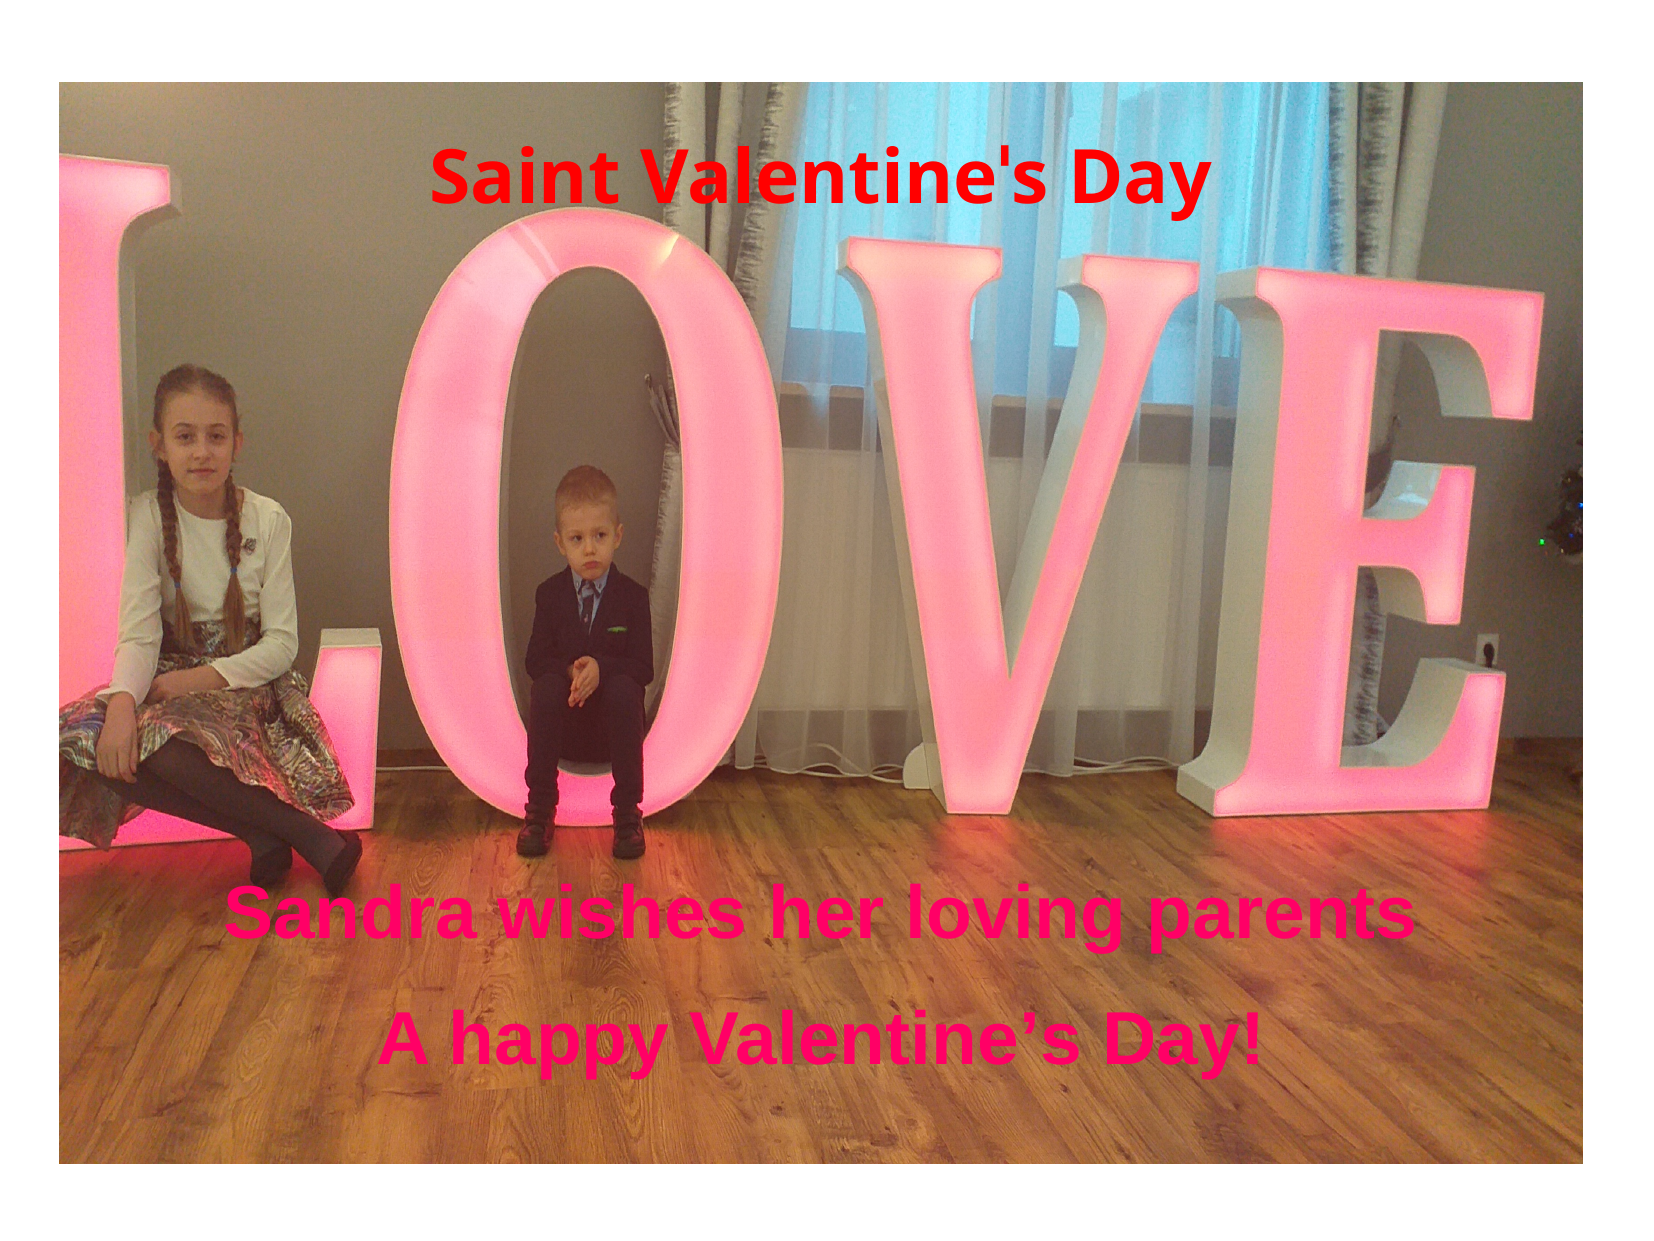

Saint Valentineˈs Day
Sandra wishes her loving parents
A happy Valentineʼs Day!